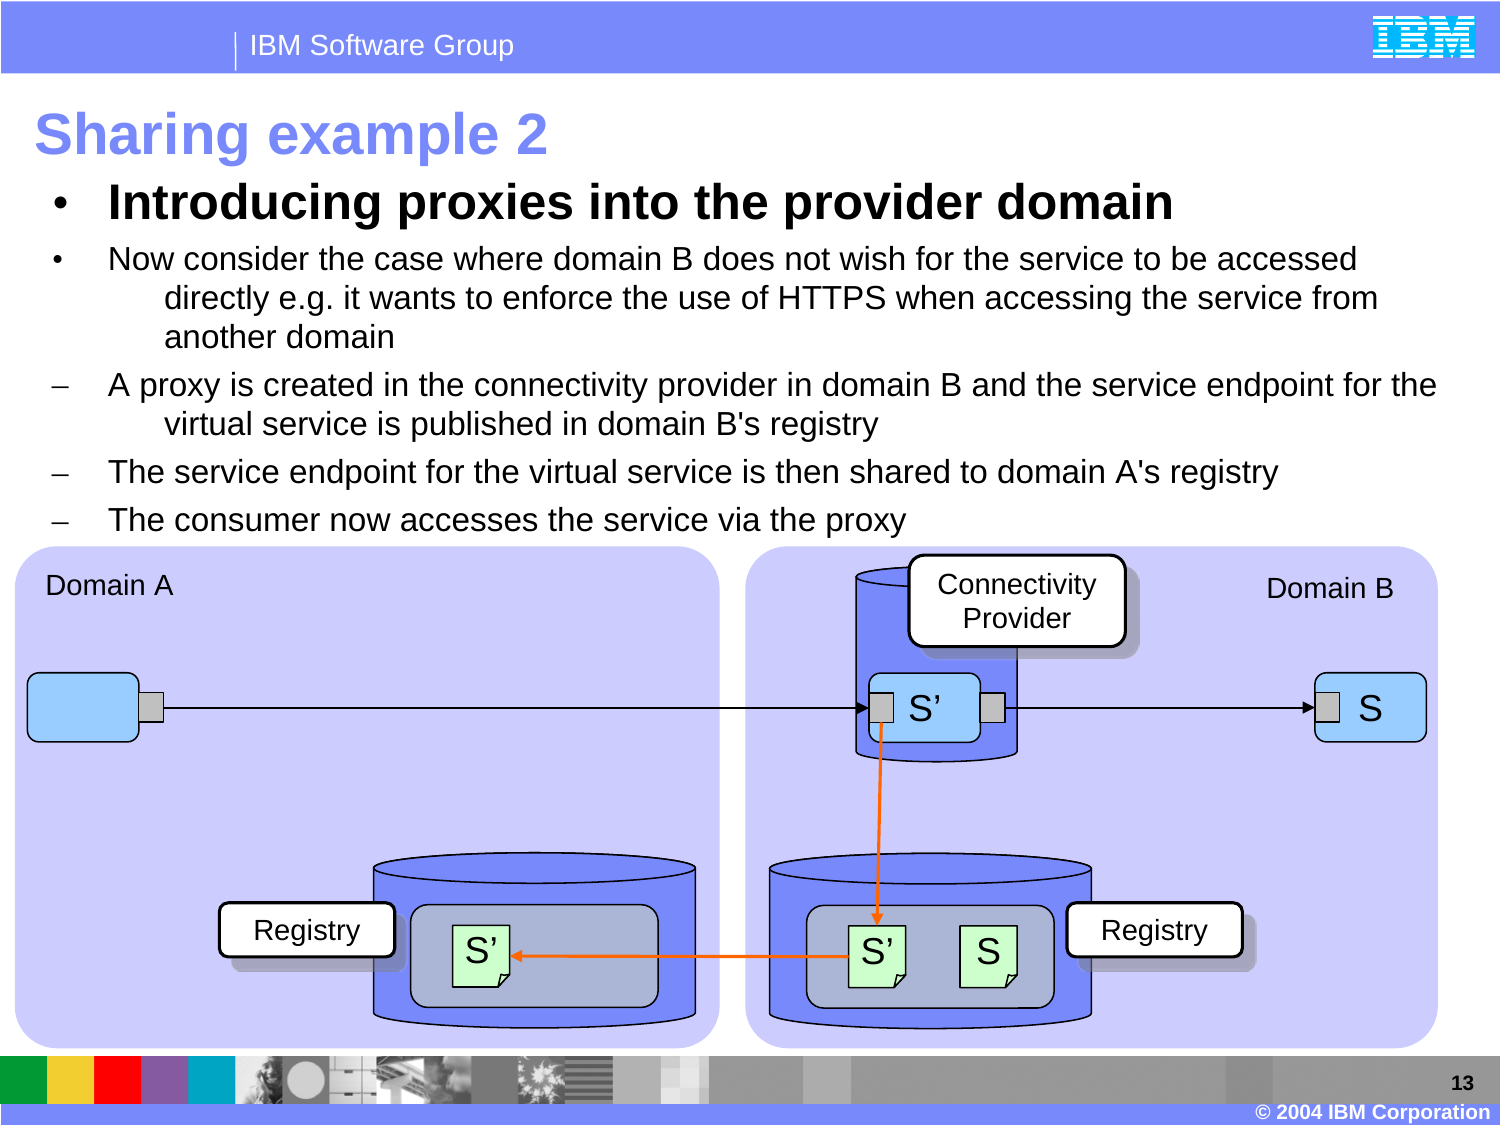

# Sharing example 2
Introducing proxies into the provider domain
Now consider the case where domain B does not wish for the service to be accessed directly e.g. it wants to enforce the use of HTTPS when accessing the service from another domain
A proxy is created in the connectivity provider in domain B and the service endpoint for the virtual service is published in domain B's registry
The service endpoint for the virtual service is then shared to domain A's registry
The consumer now accesses the service via the proxy
Connectivity Provider
Domain A
Domain B
S
S’
Registry
Registry
S’
S’
S
13